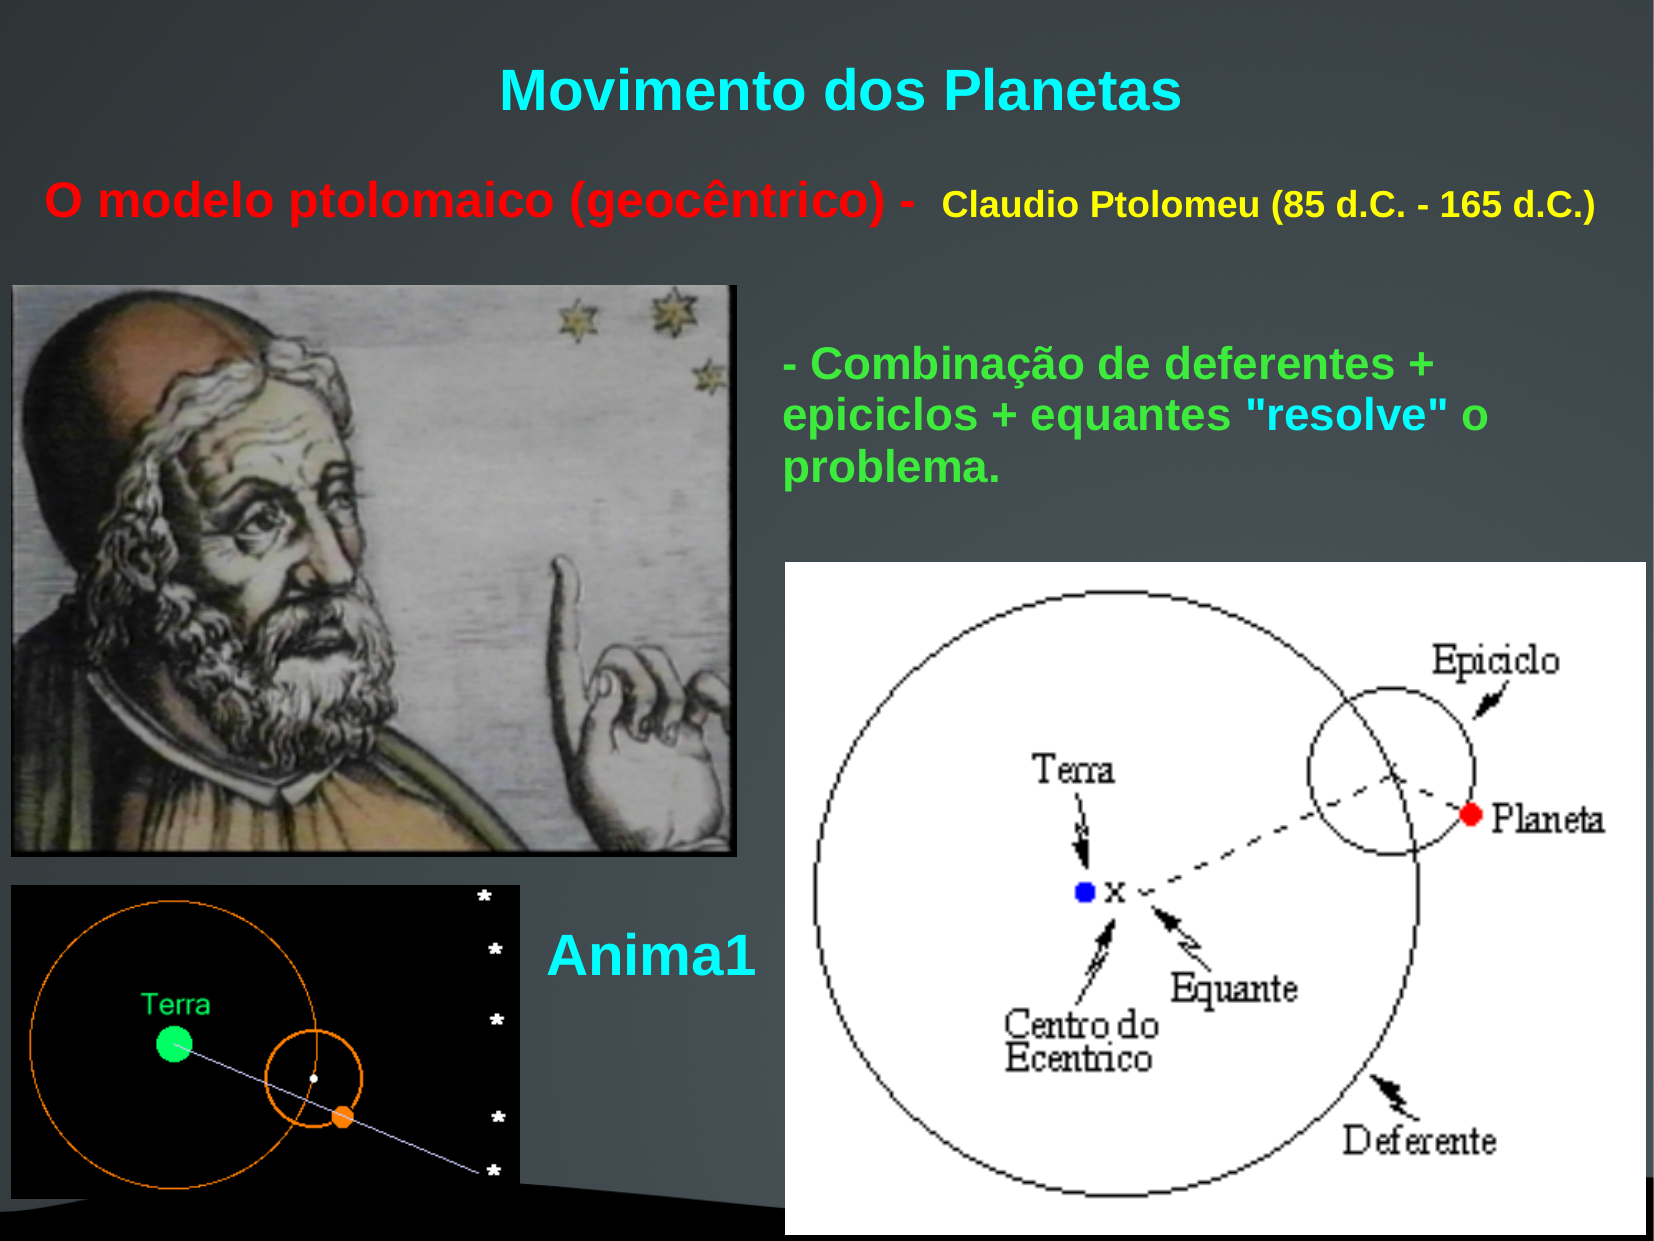

Movimento dos Planetas
O modelo ptolomaico (geocêntrico) - Claudio Ptolomeu (85 d.C. - 165 d.C.)
- Combinação de deferentes + epiciclos + equantes "resolve" o problema.
Anima1